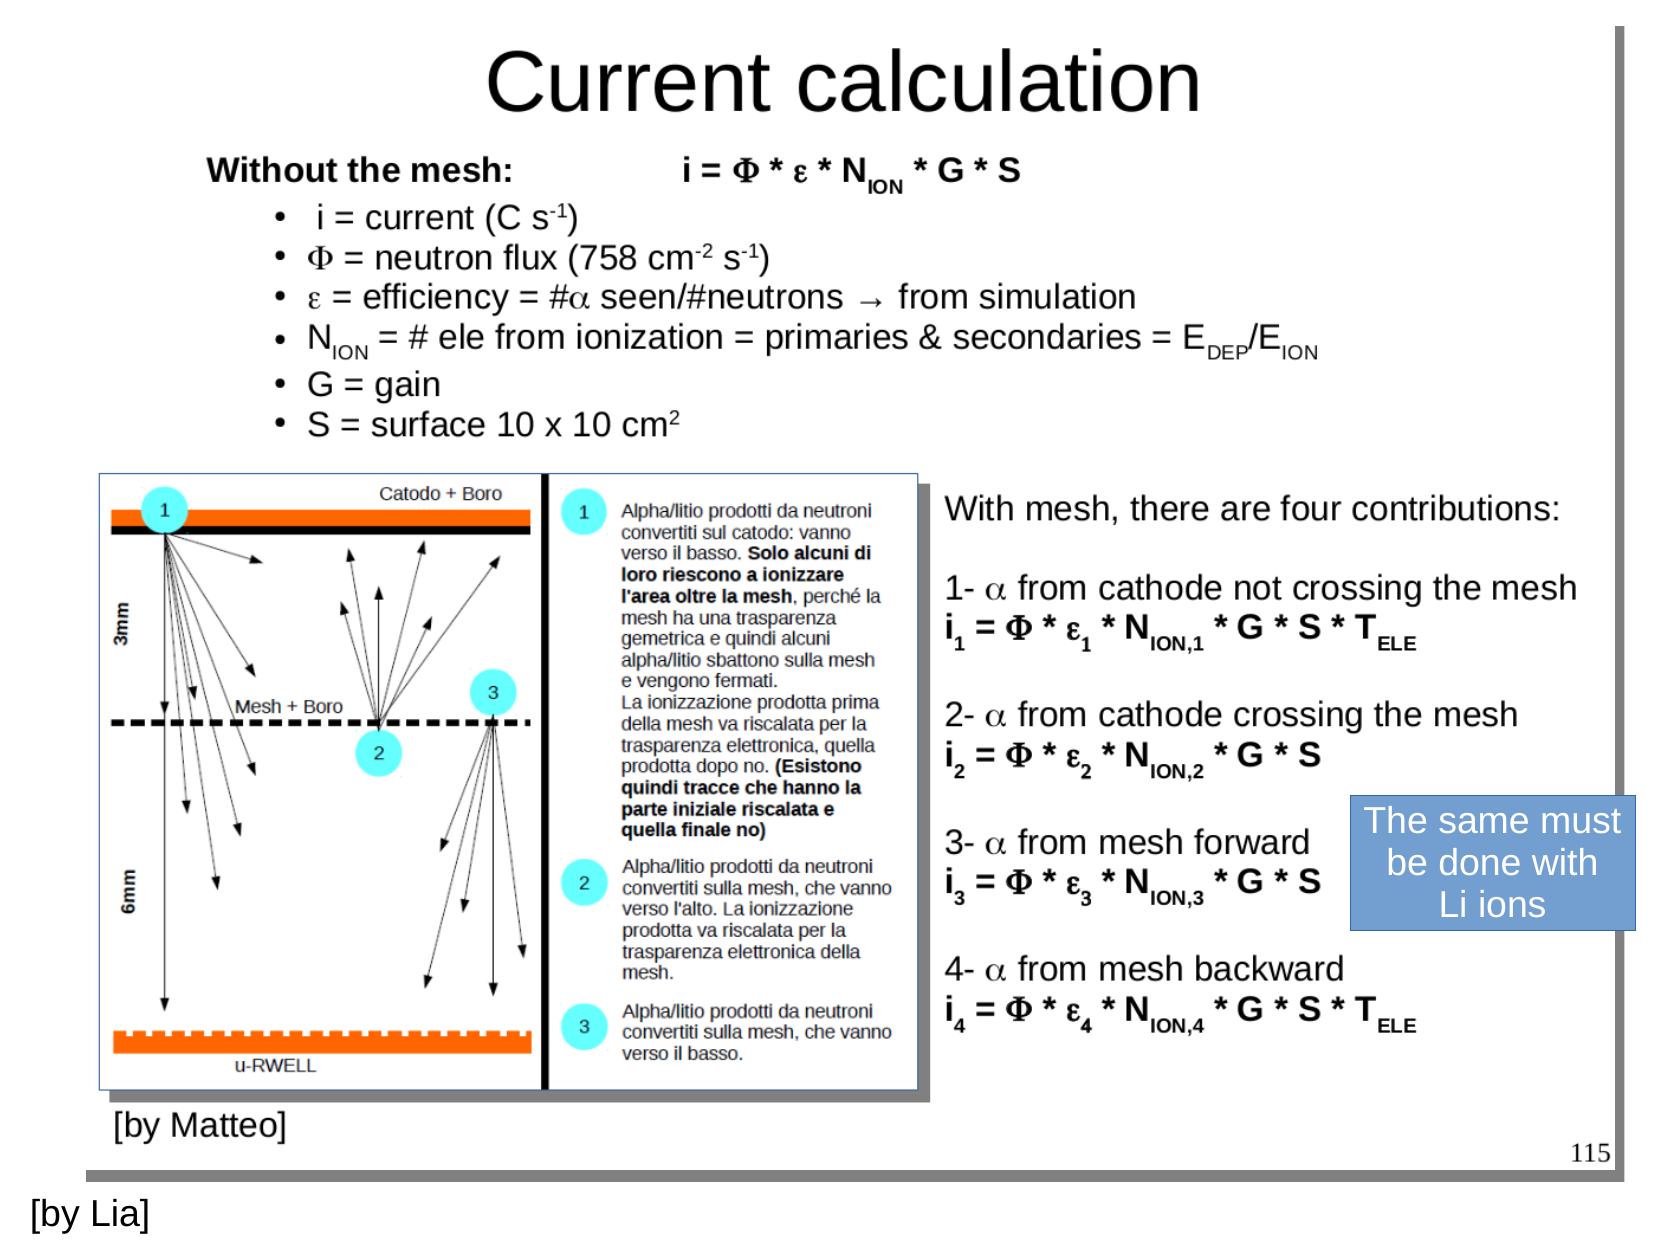

The same must
be done with
Li ions
[by Lia]